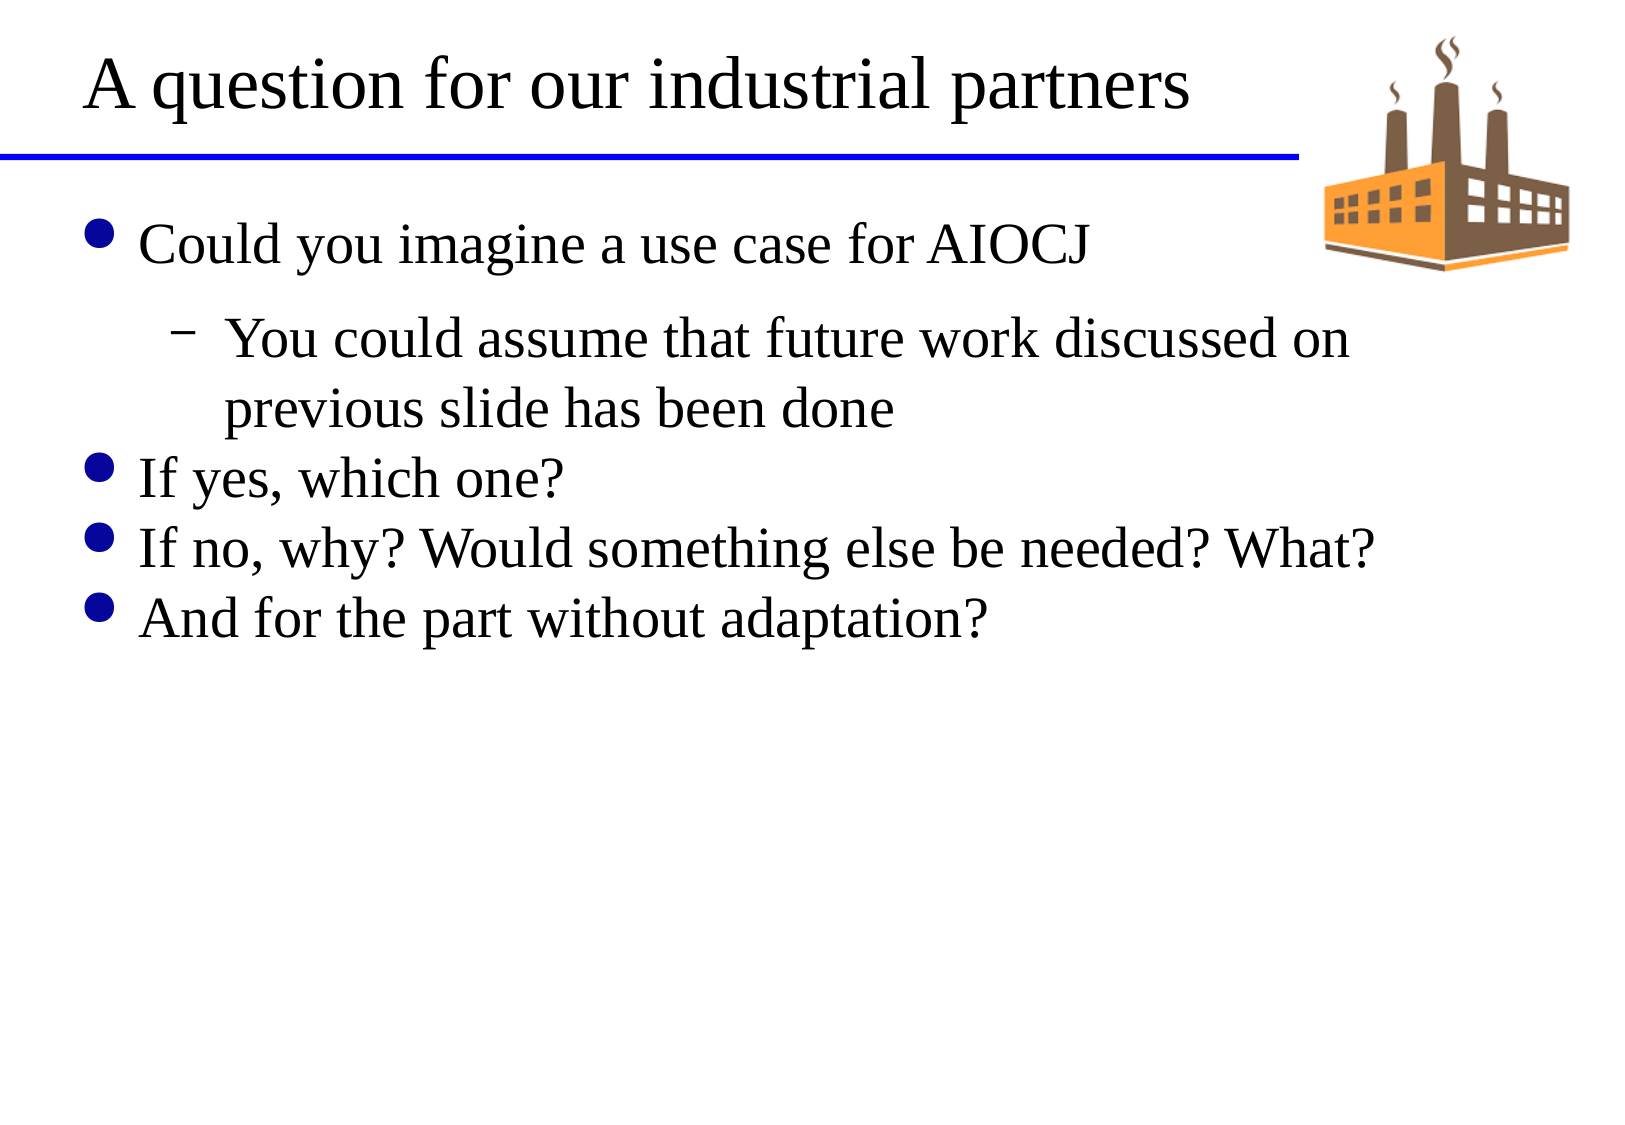

# A question for our industrial partners
Could you imagine a use case for AIOCJ
You could assume that future work discussed on previous slide has been done
If yes, which one?
If no, why? Would something else be needed? What?
And for the part without adaptation?